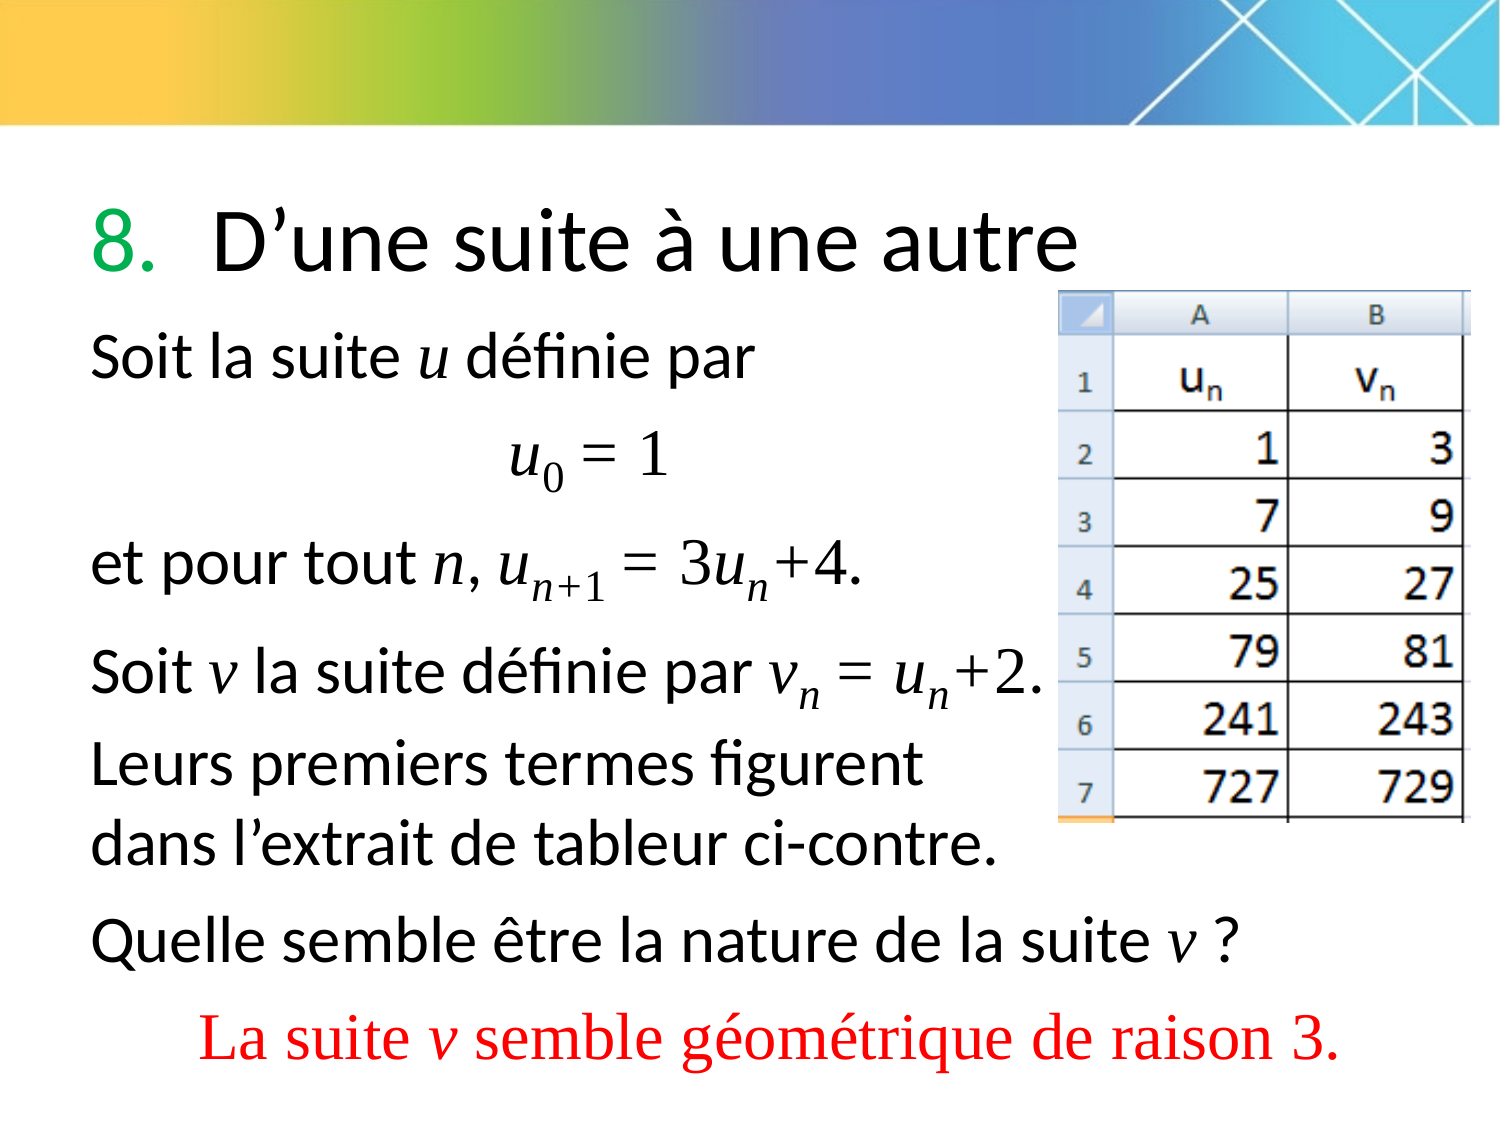

# D’une suite à une autre
Soit la suite u définie par
 u0 = 1
et pour tout n, un+1 = 3un+4.
Soit v la suite définie par vn = un+2.
Leurs premiers termes figurent
dans l’extrait de tableur ci-contre.
Quelle semble être la nature de la suite v ?
La suite v semble géométrique de raison 3.